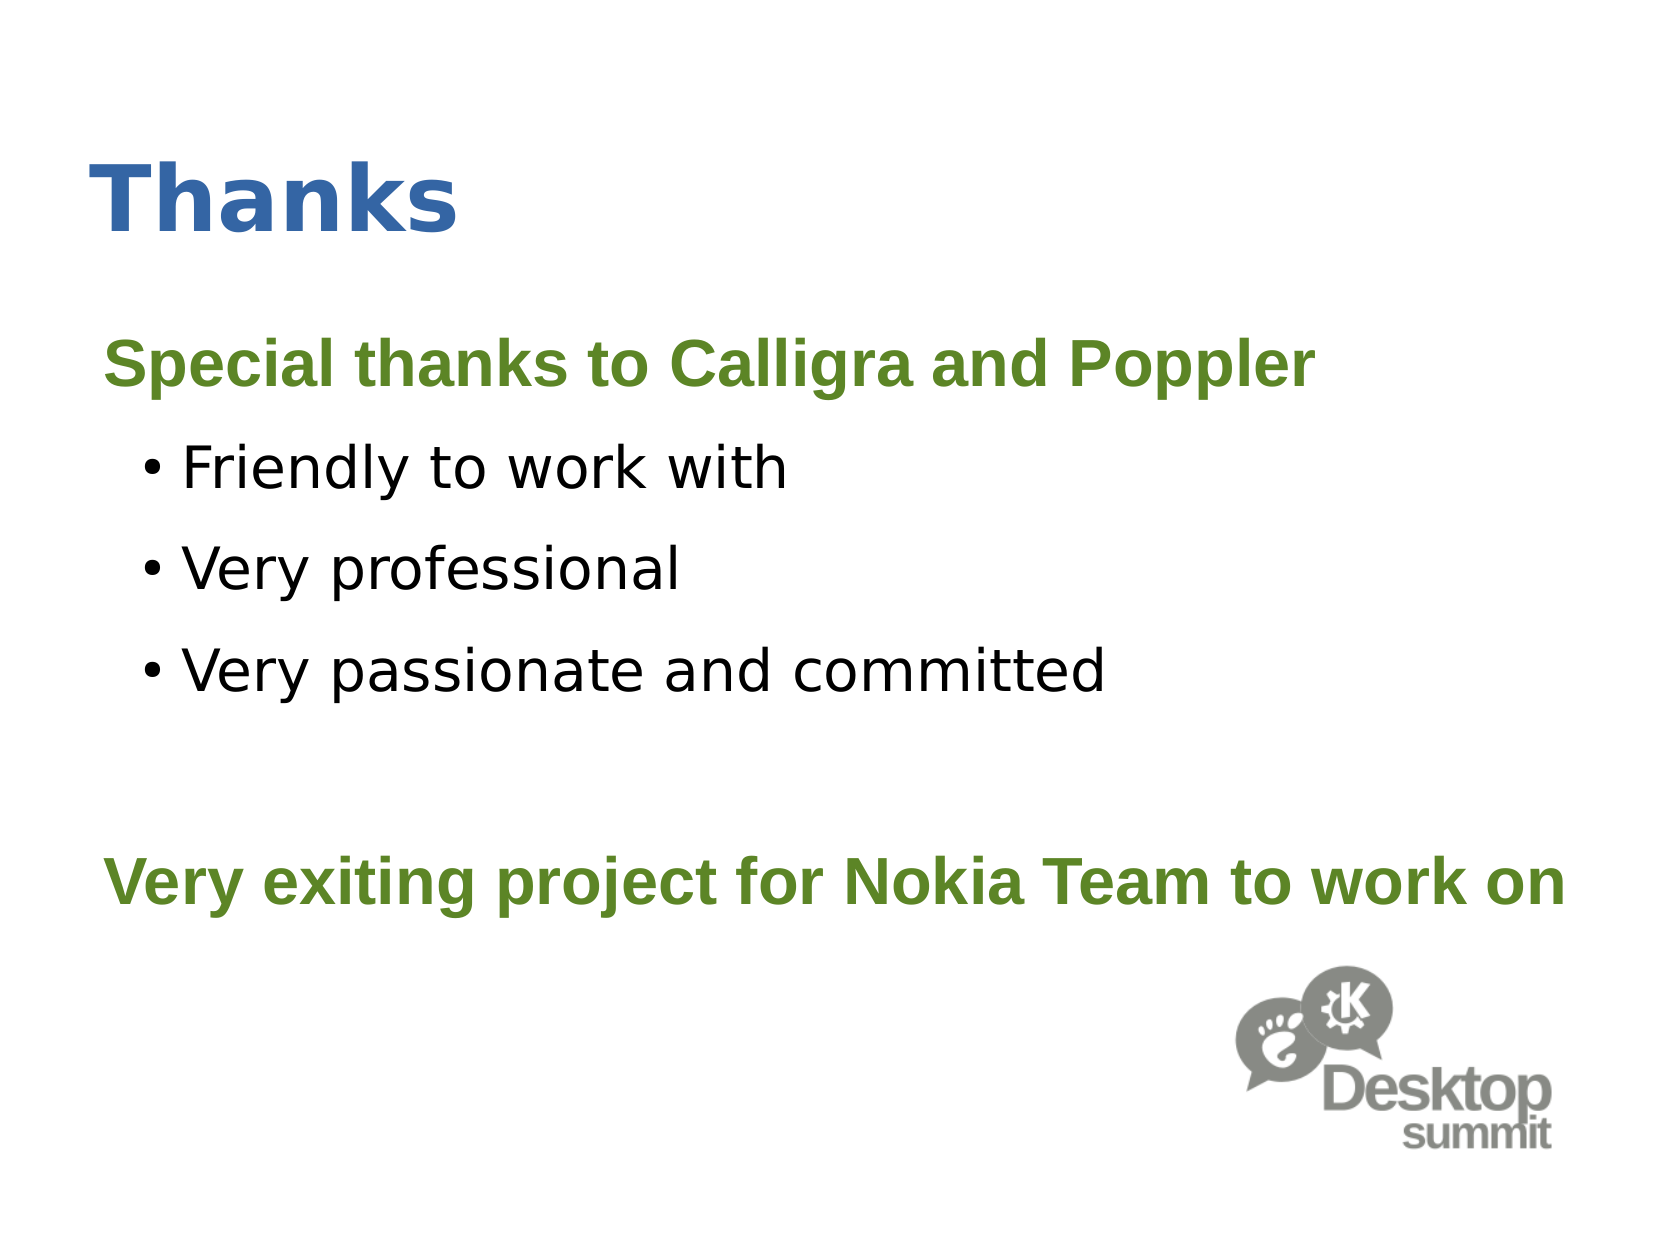

Thanks
Special thanks to Calligra and Poppler
 Friendly to work with
 Very professional
 Very passionate and committed
Very exiting project for Nokia Team to work on